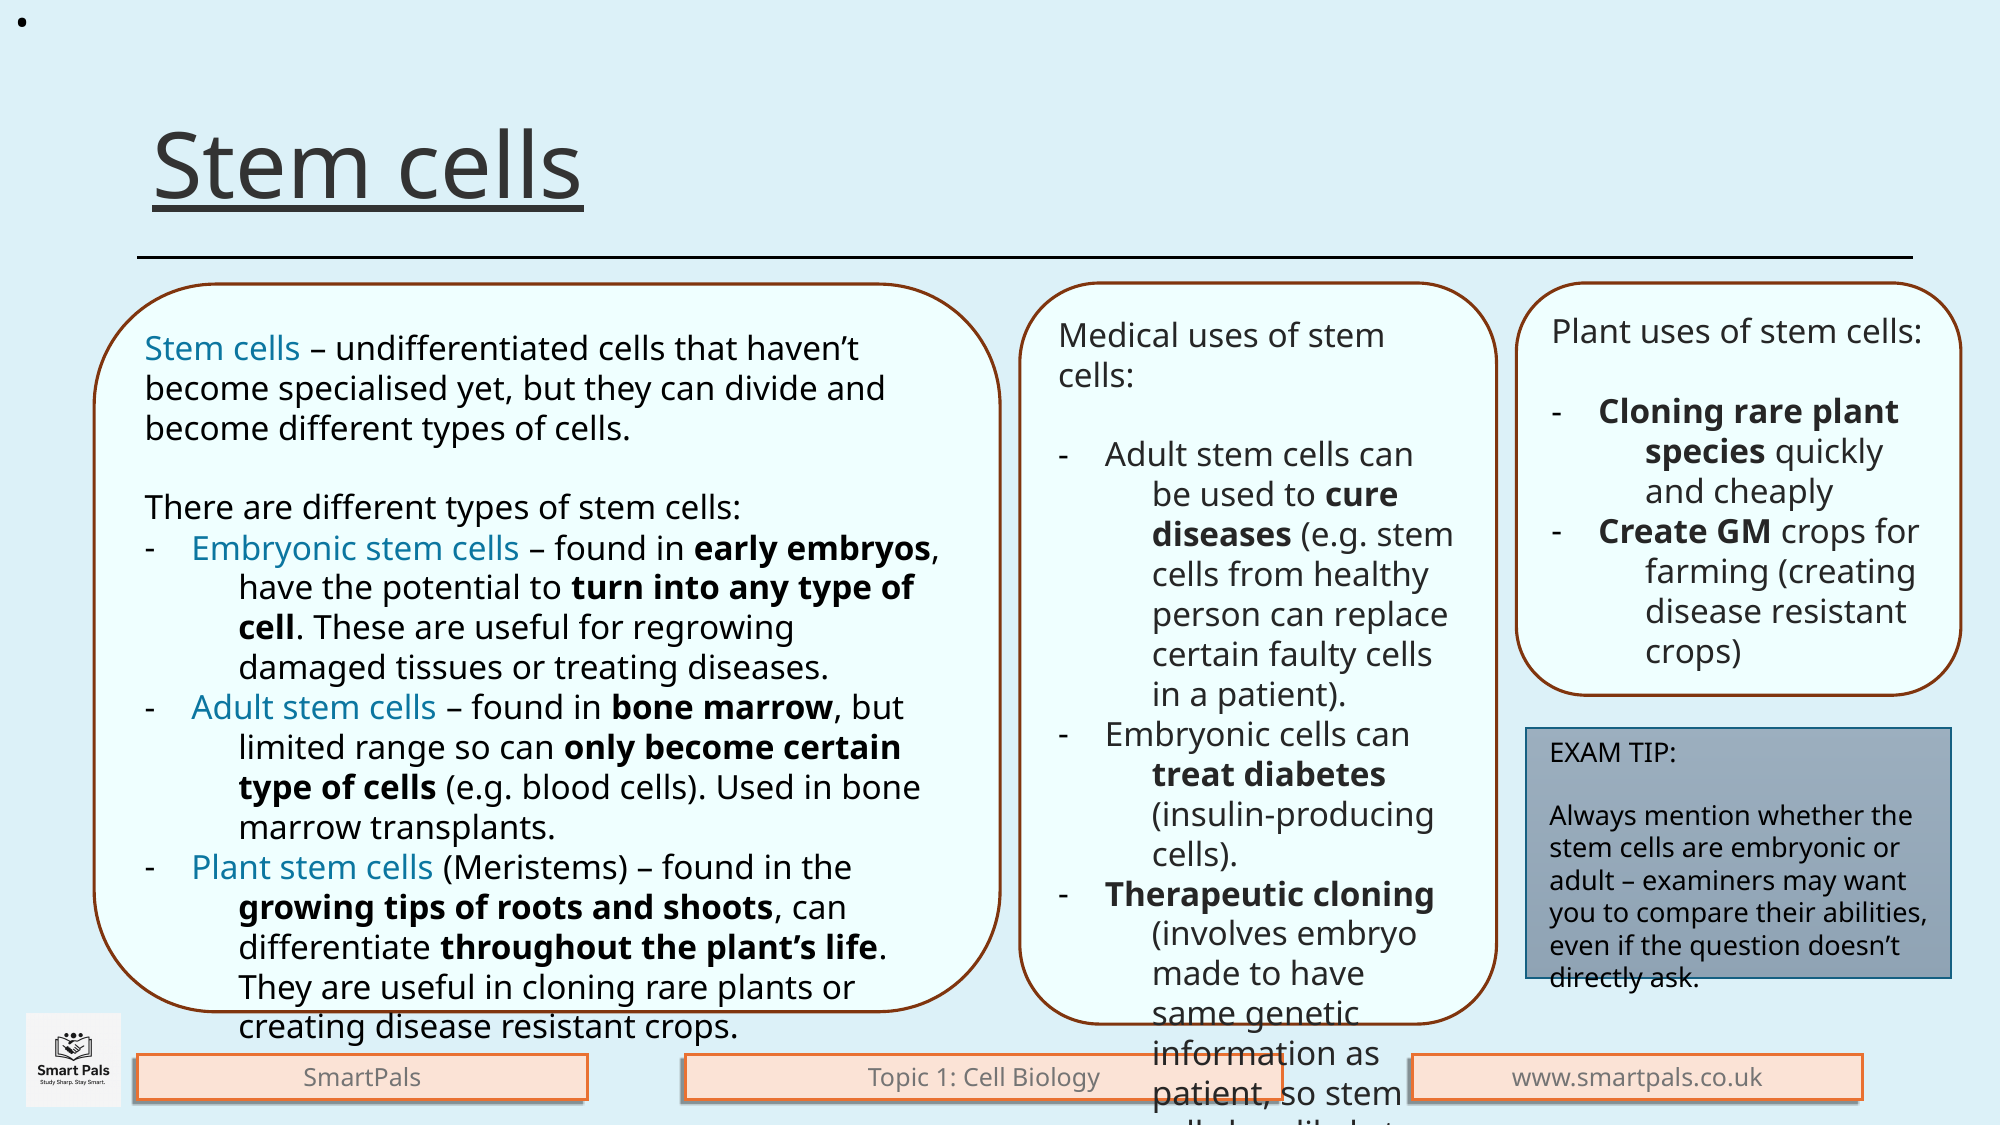

"Therapeutic cloning = NO rejection! Same DNA = happy immune system."
# Stem cells
Medical uses of stem cells:
Adult stem cells can be used to cure diseases (e.g. stem cells from healthy person can replace certain faulty cells in a patient).
Embryonic cells can treat diabetes (insulin-producing cells).
Therapeutic cloning (involves embryo made to have same genetic information as patient, so stem cells less likely to be rejected by body)
Plant uses of stem cells:
Cloning rare plant species quickly and cheaply
Create GM crops for farming (creating disease resistant crops)
Stem cells – undifferentiated cells that haven’t become specialised yet, but they can divide and become different types of cells.
There are different types of stem cells:
Embryonic stem cells – found in early embryos, have the potential to turn into any type of cell. These are useful for regrowing damaged tissues or treating diseases.
Adult stem cells – found in bone marrow, but limited range so can only become certain type of cells (e.g. blood cells). Used in bone marrow transplants.
Plant stem cells (Meristems) – found in the growing tips of roots and shoots, can differentiate throughout the plant’s life. They are useful in cloning rare plants or creating disease resistant crops.
EXAM TIP:
Always mention whether the stem cells are embryonic or adult – examiners may want you to compare their abilities, even if the question doesn’t directly ask.